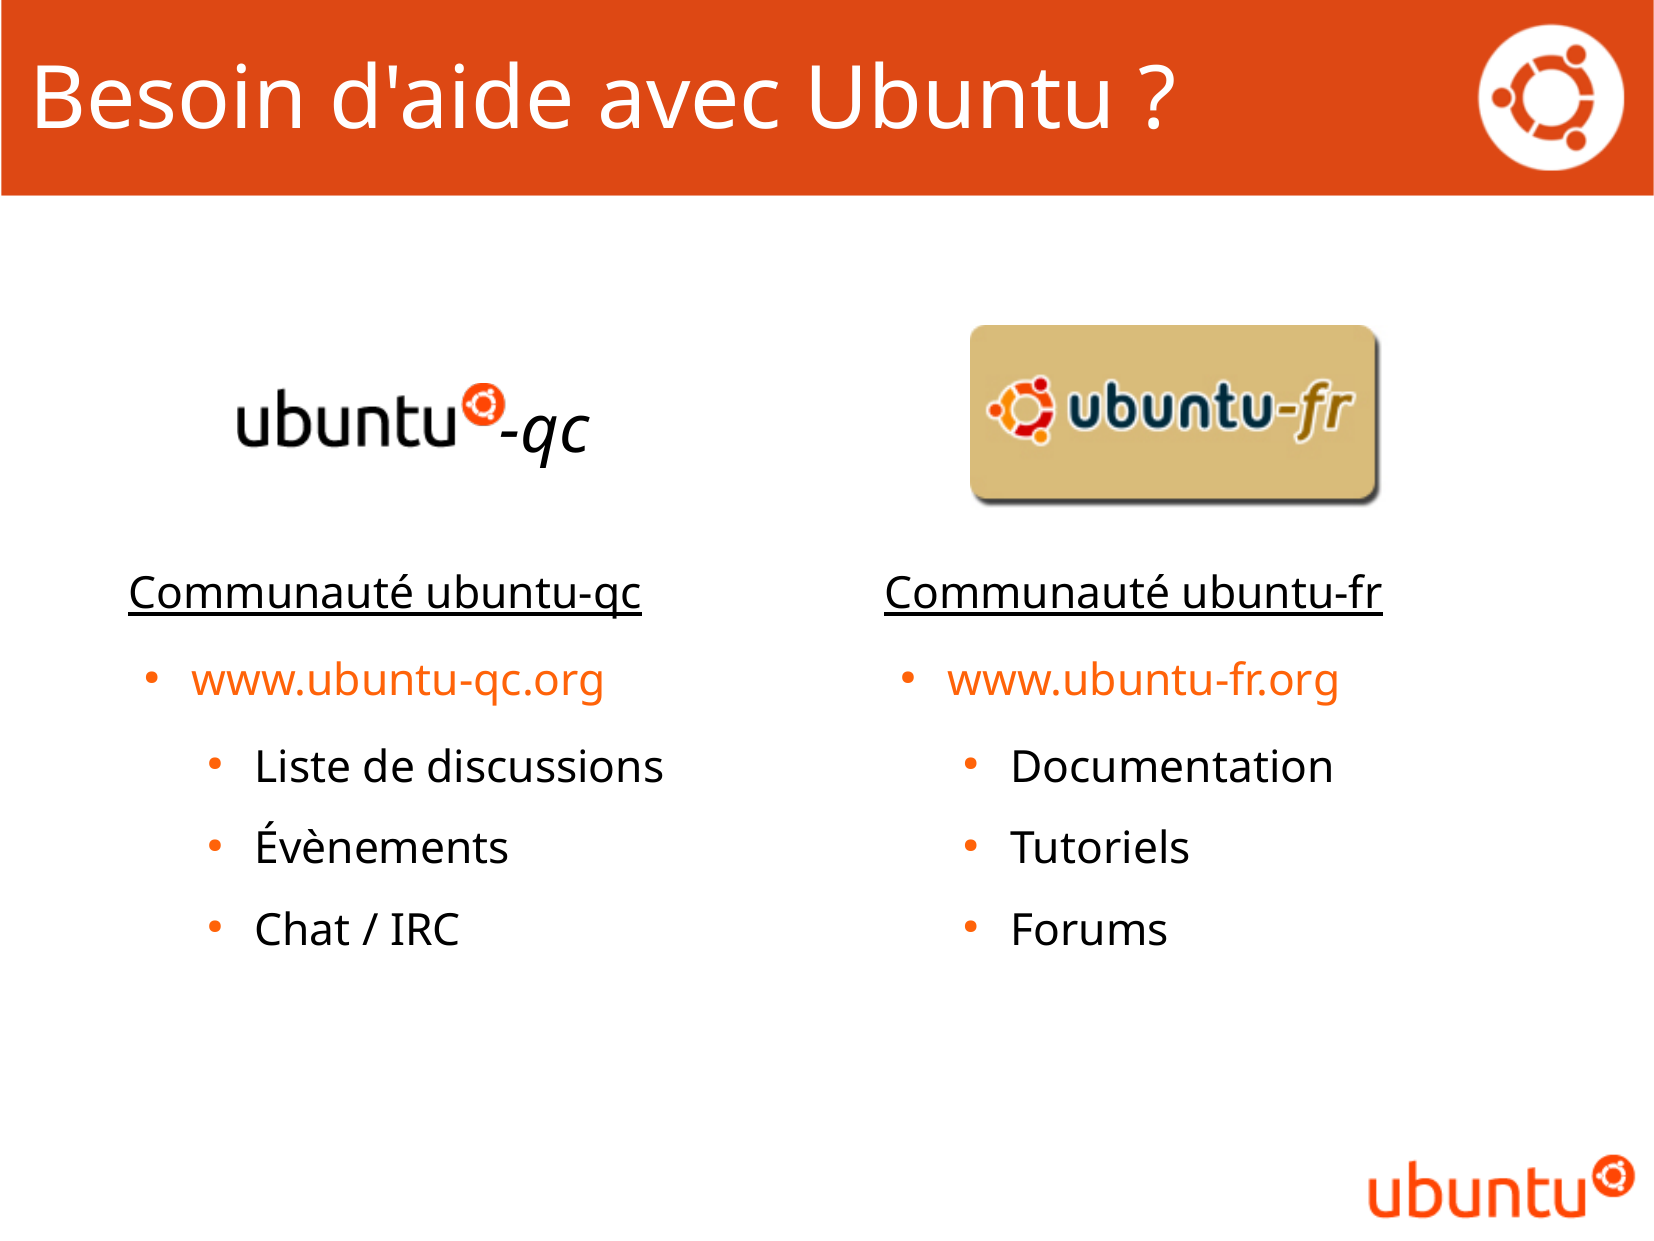

# Besoin d'aide avec Ubuntu ?
-qc
Communauté ubuntu-qc
www.ubuntu-qc.org
Liste de discussions
Évènements
Chat / IRC
Communauté ubuntu-fr
www.ubuntu-fr.org
Documentation
Tutoriels
Forums